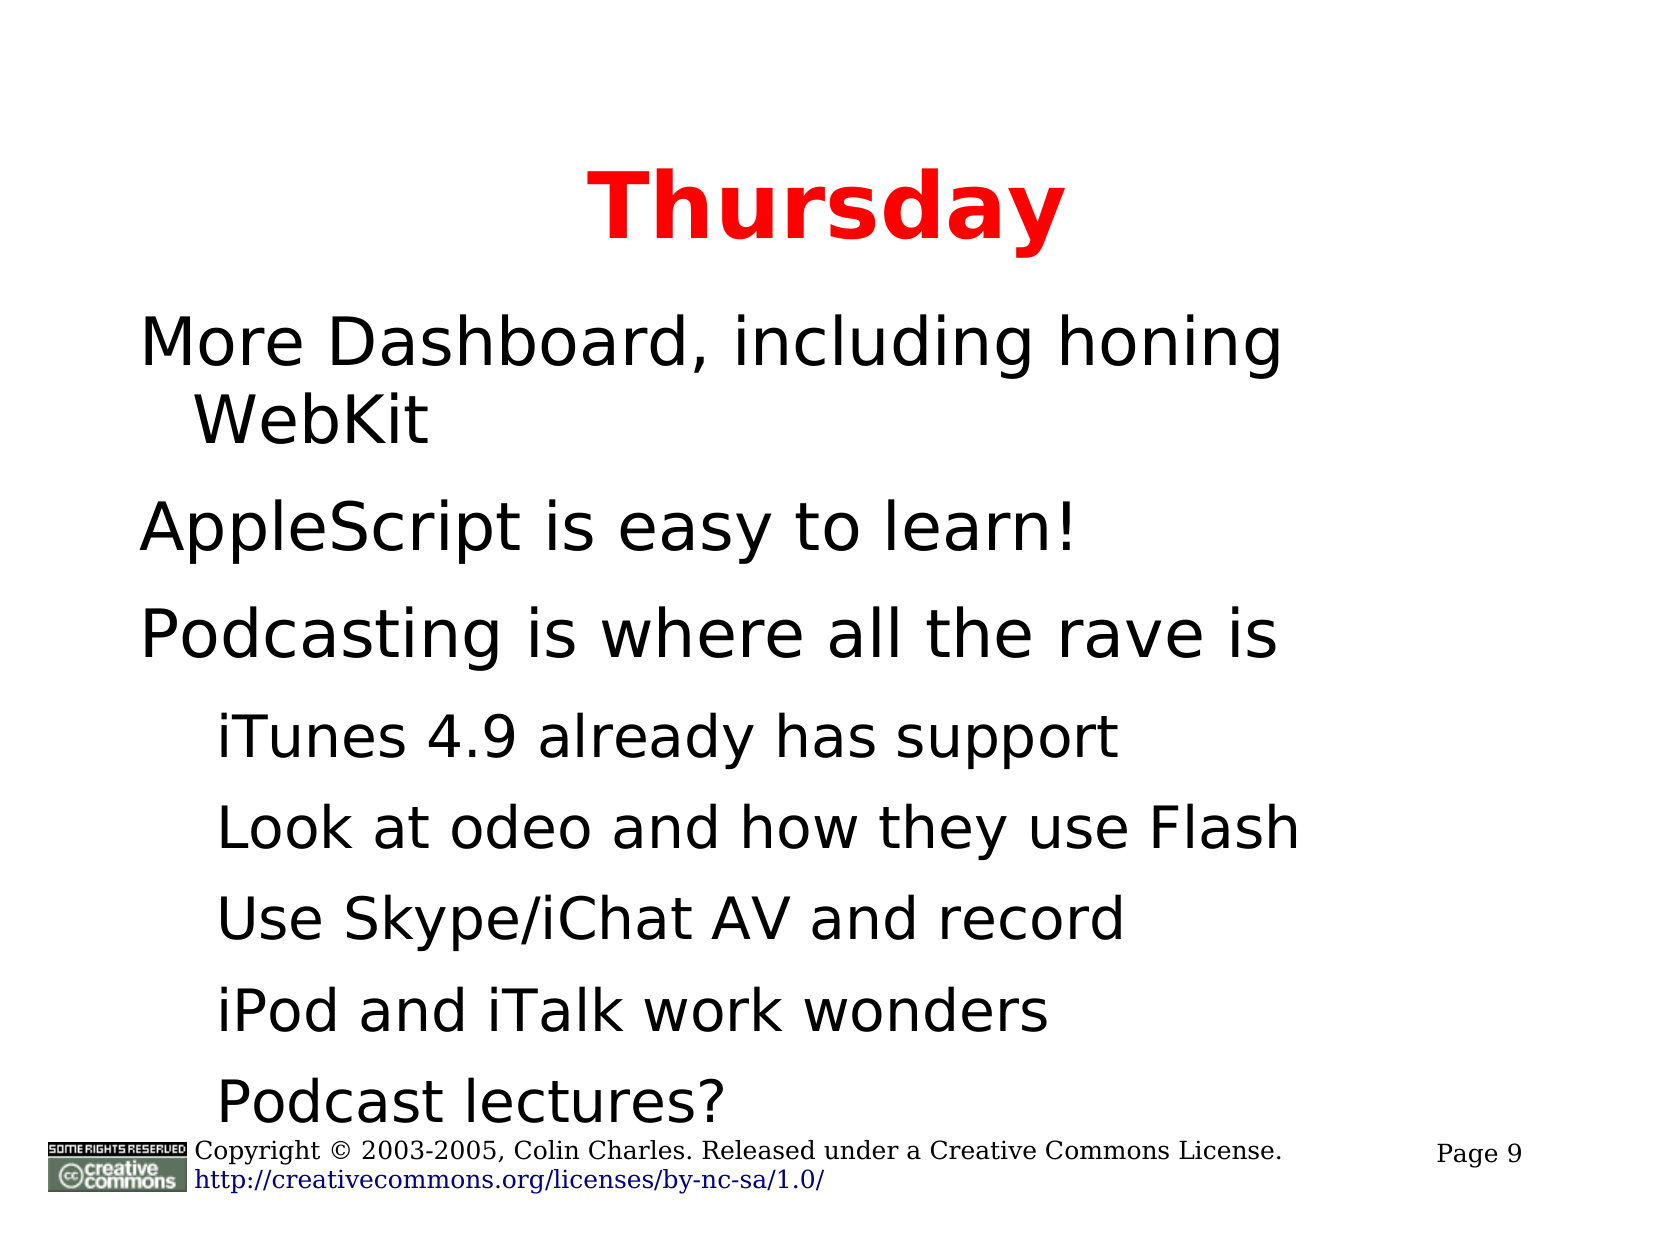

# Thursday
More Dashboard, including honing WebKit
AppleScript is easy to learn!
Podcasting is where all the rave is
iTunes 4.9 already has support
Look at odeo and how they use Flash
Use Skype/iChat AV and record
iPod and iTalk work wonders
Podcast lectures?